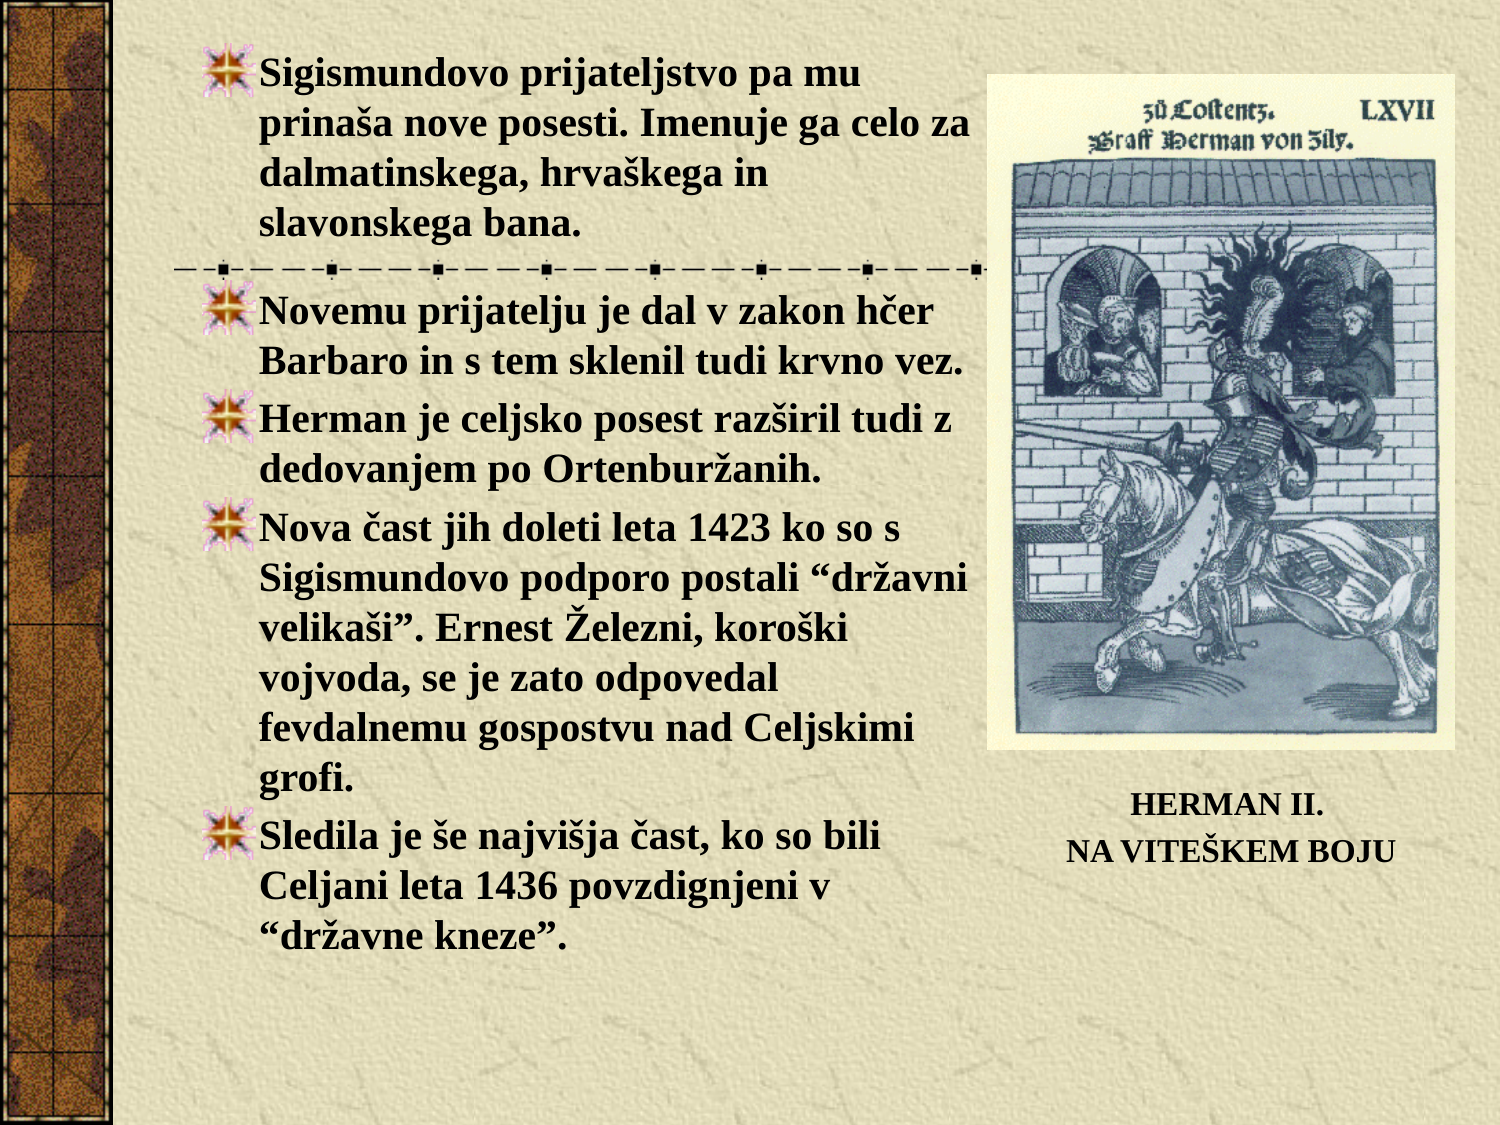

# Sigismundovo prijateljstvo pa mu prinaša nove posesti. Imenuje ga celo za dalmatinskega, hrvaškega in slavonskega bana.
Novemu prijatelju je dal v zakon hčer Barbaro in s tem sklenil tudi krvno vez.
Herman je celjsko posest razširil tudi z dedovanjem po Ortenburžanih.
Nova čast jih doleti leta 1423 ko so s Sigismundovo podporo postali “državni velikaši”. Ernest Železni, koroški vojvoda, se je zato odpovedal fevdalnemu gospostvu nad Celjskimi grofi.
Sledila je še najvišja čast, ko so bili Celjani leta 1436 povzdignjeni v “državne kneze”.
HERMAN II.
NA VITEŠKEM BOJU